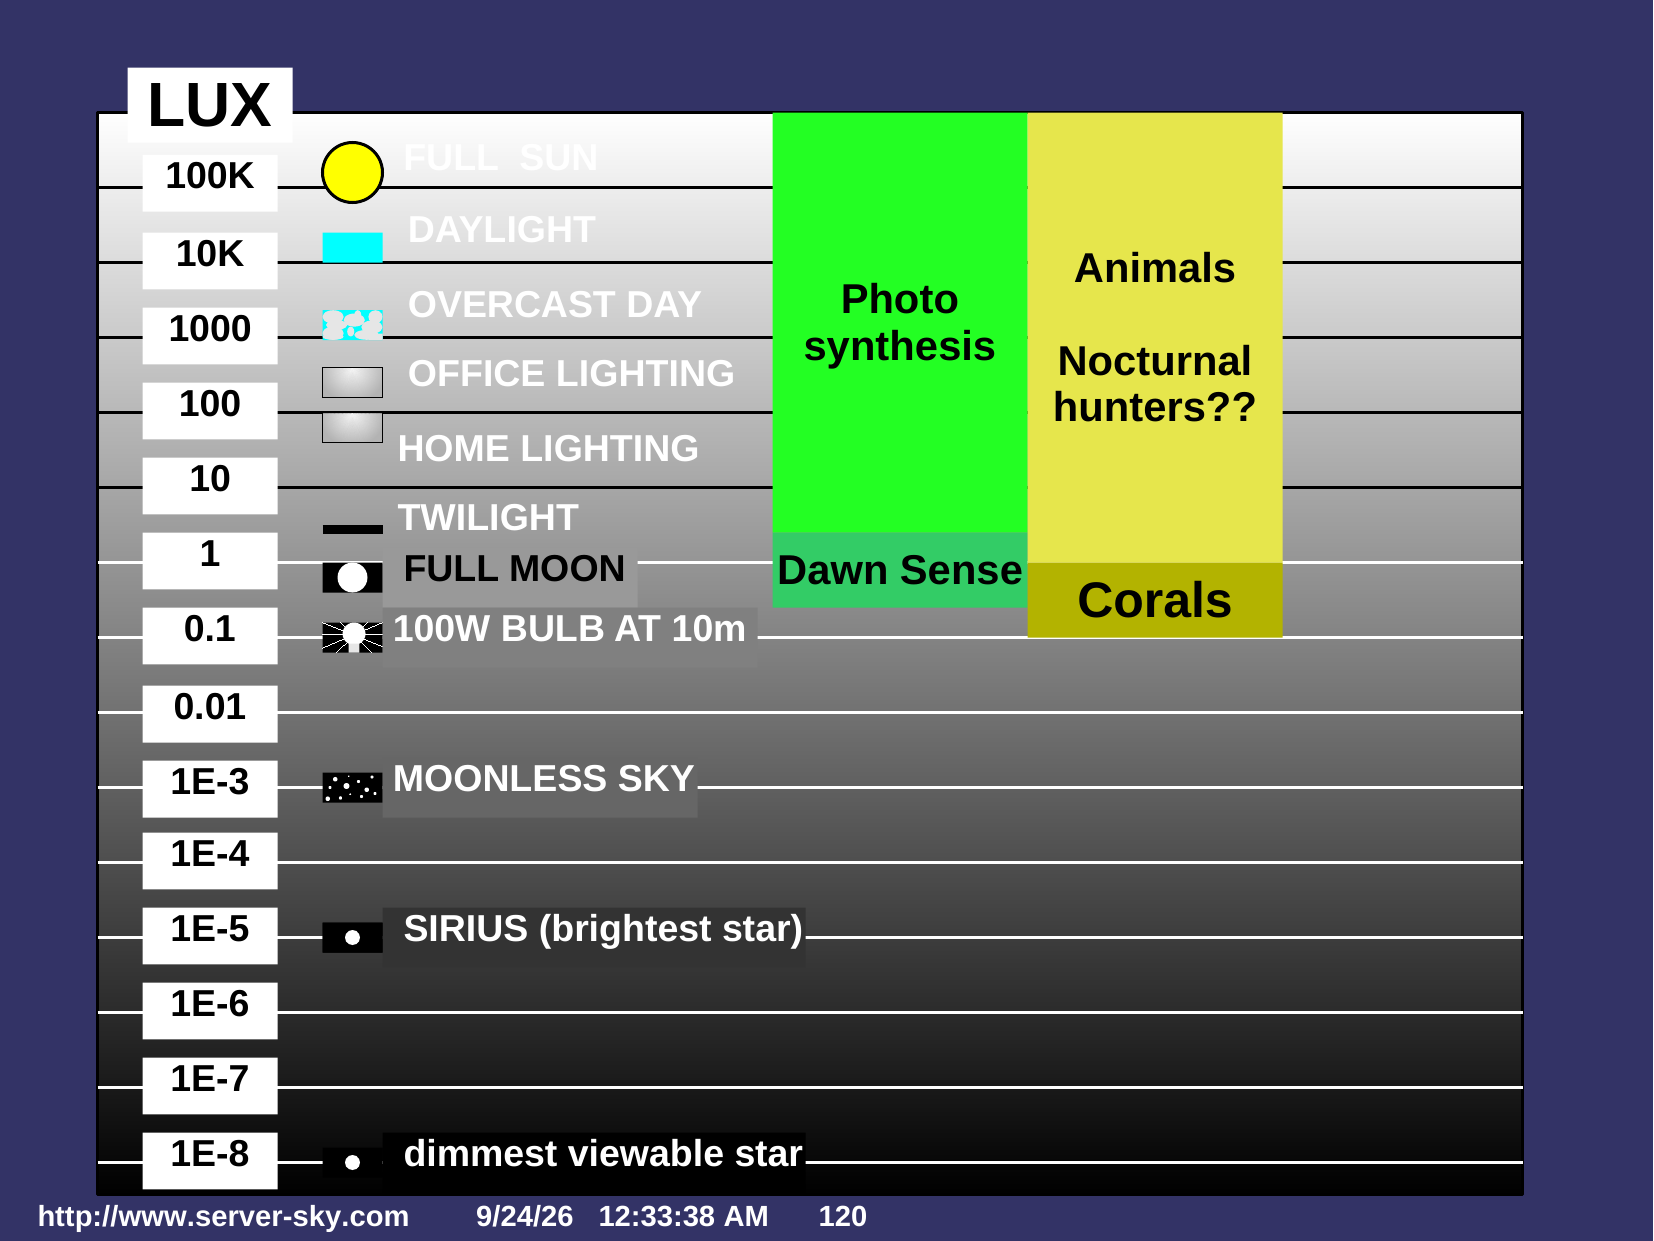

LUX
100K
10K
1000
100
10
1
0.1
0.01
1E-3
1E-4
1E-5
1E-6
1E-7
1E-8
Photo
synthesis
Animals
Nocturnal
hunters??
FULL SUN
 DAYLIGHT
 OVERCAST DAY
 OFFICE LIGHTING
HOME LIGHTING
TWILIGHT
Dawn Sense
 FULL MOON
Corals
 100W BULB AT 10m
 MOONLESS SKY
 SIRIUS (brightest star)
 dimmest viewable star